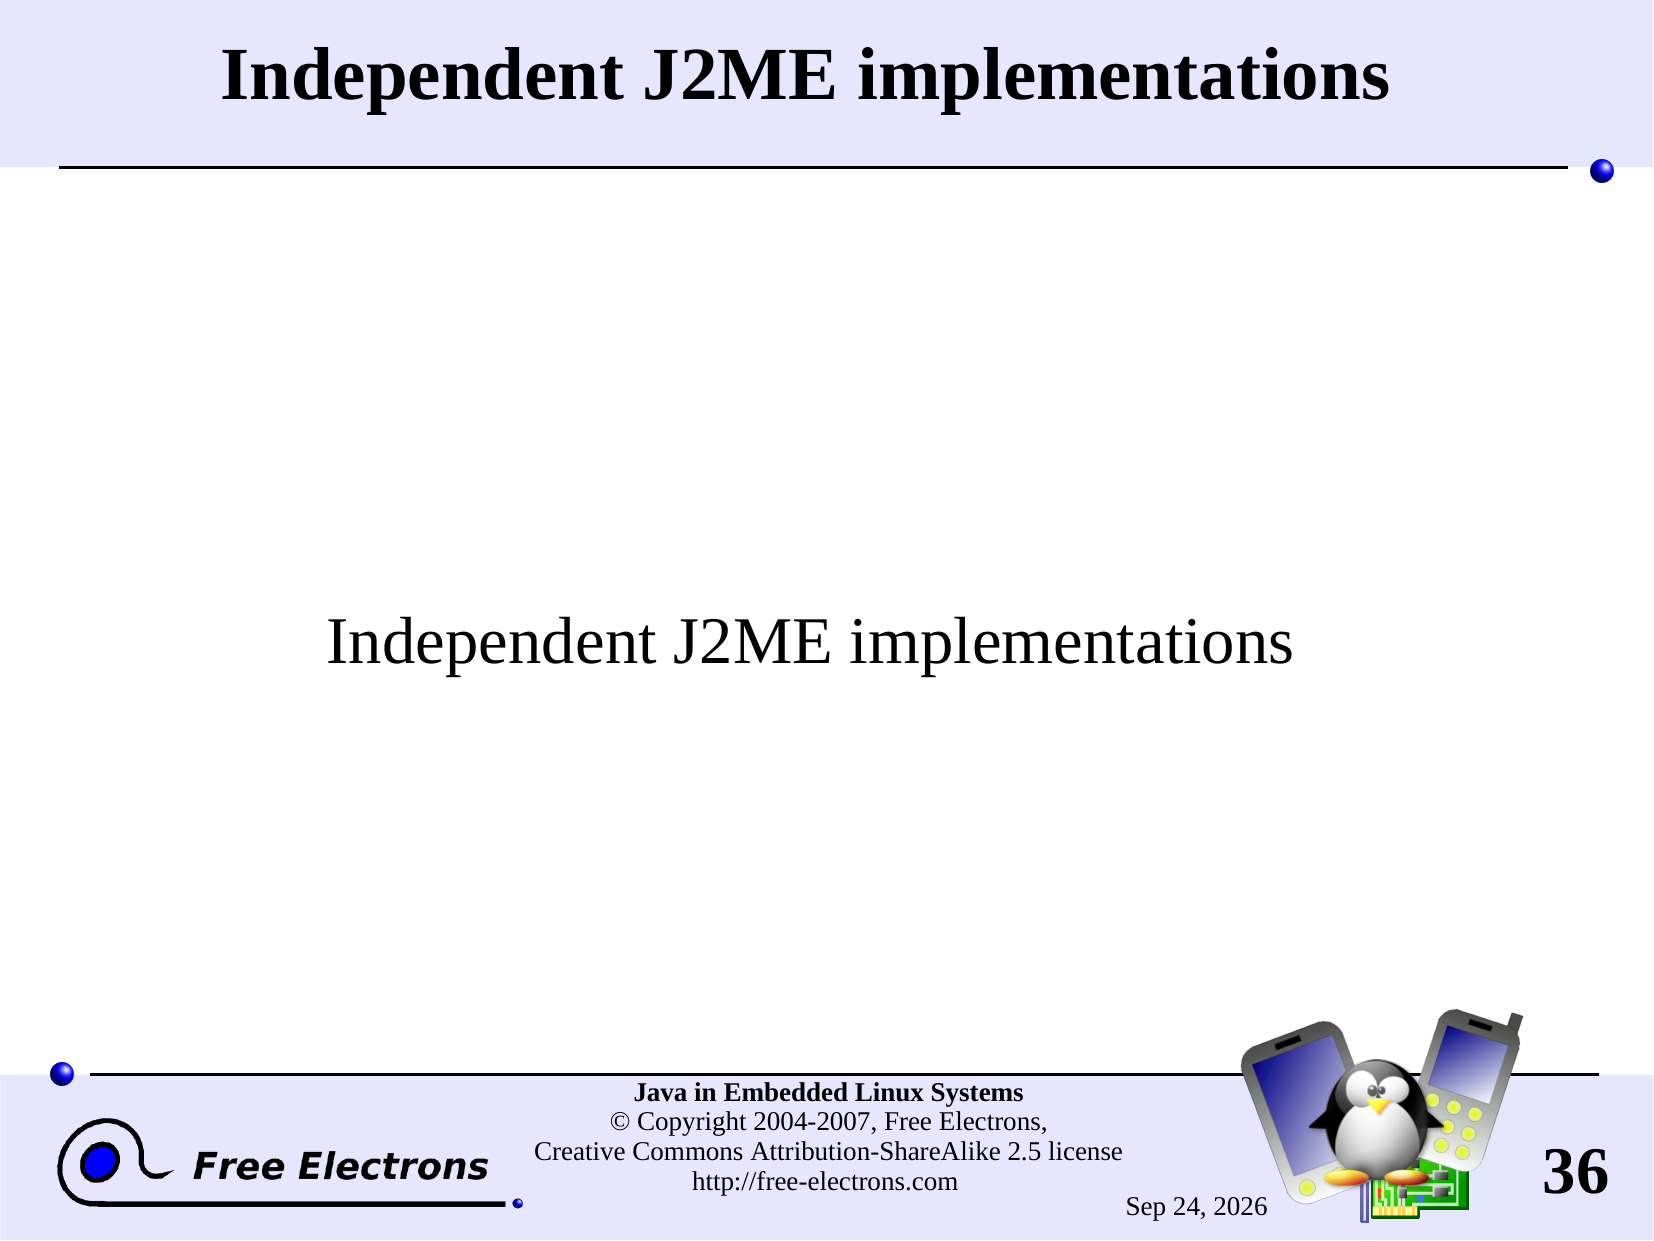

# Independent J2ME implementations
Independent J2ME implementations